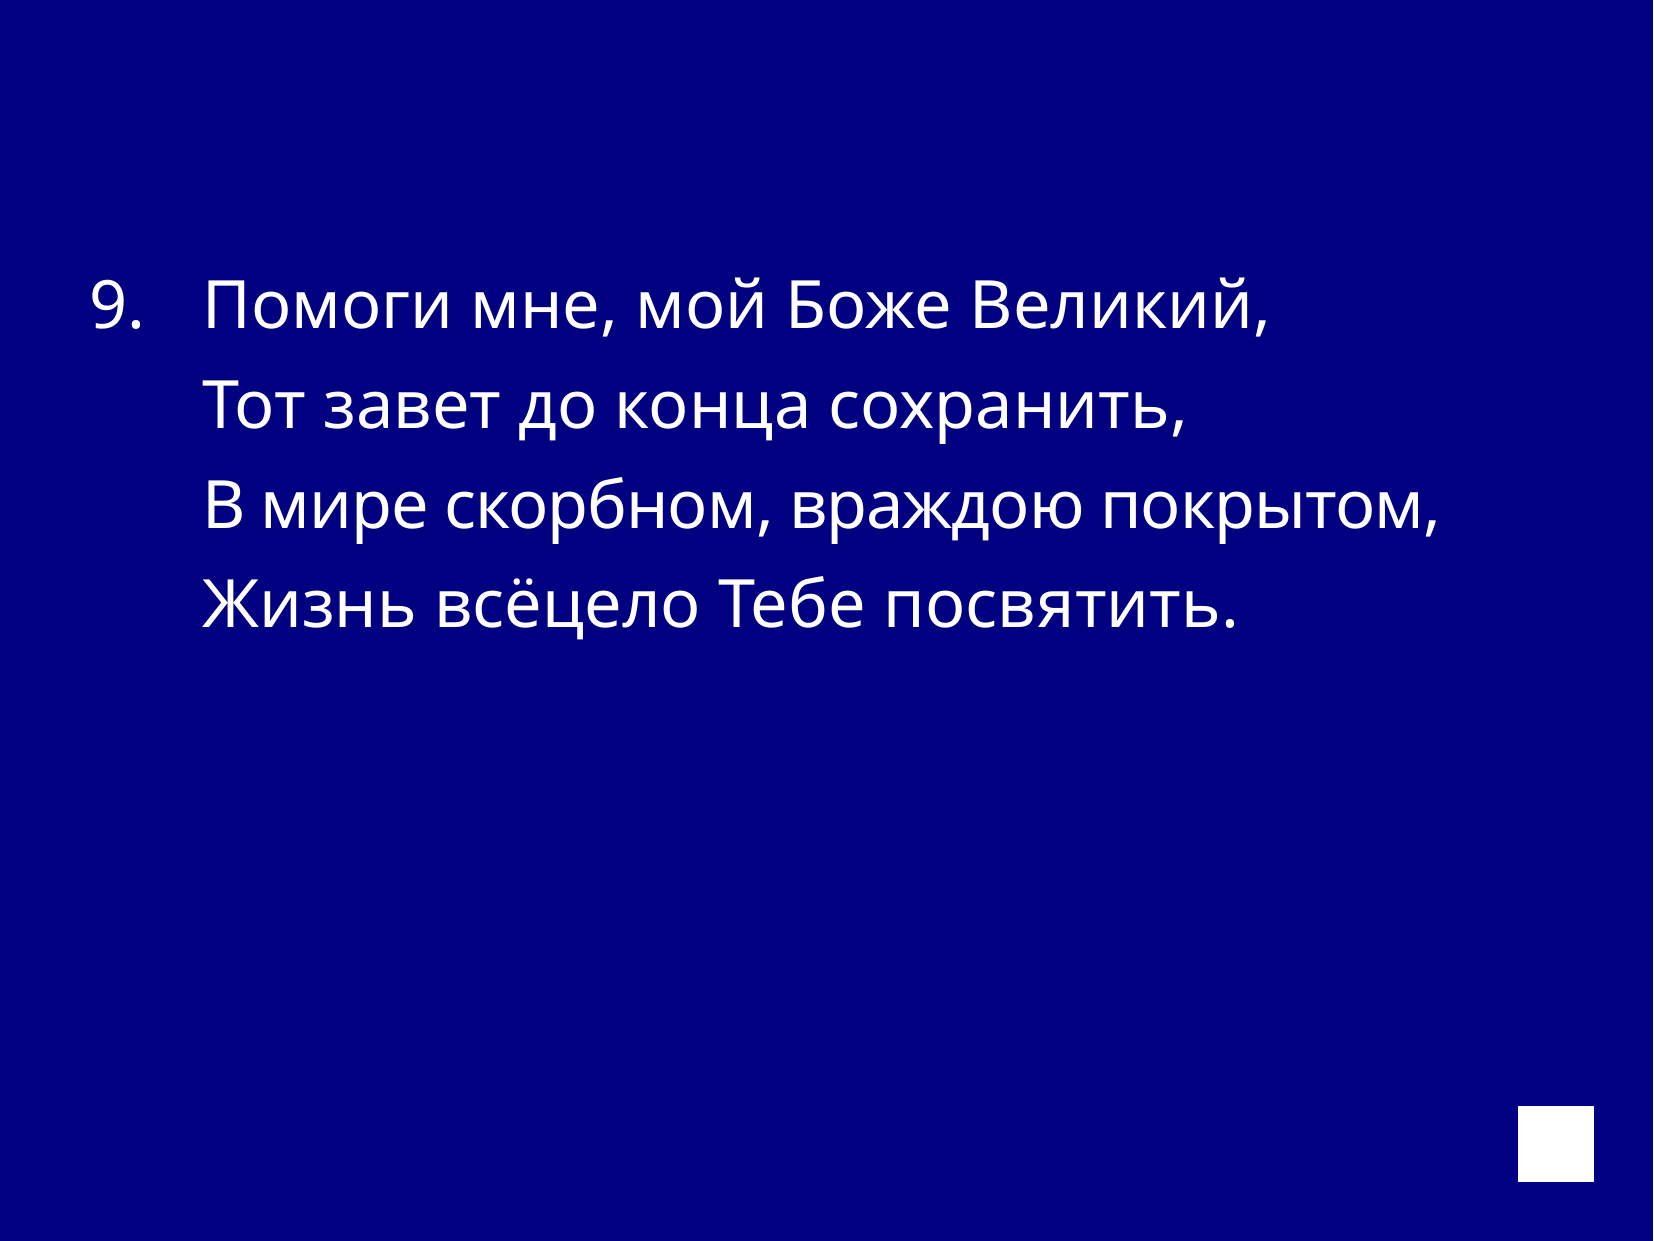

9.	Помоги мне, мой Боже Великий,
	Тот завет до конца сохранить,
	В мире скорбном, враждою покрытом,
	Жизнь всёцело Тебе посвятить.